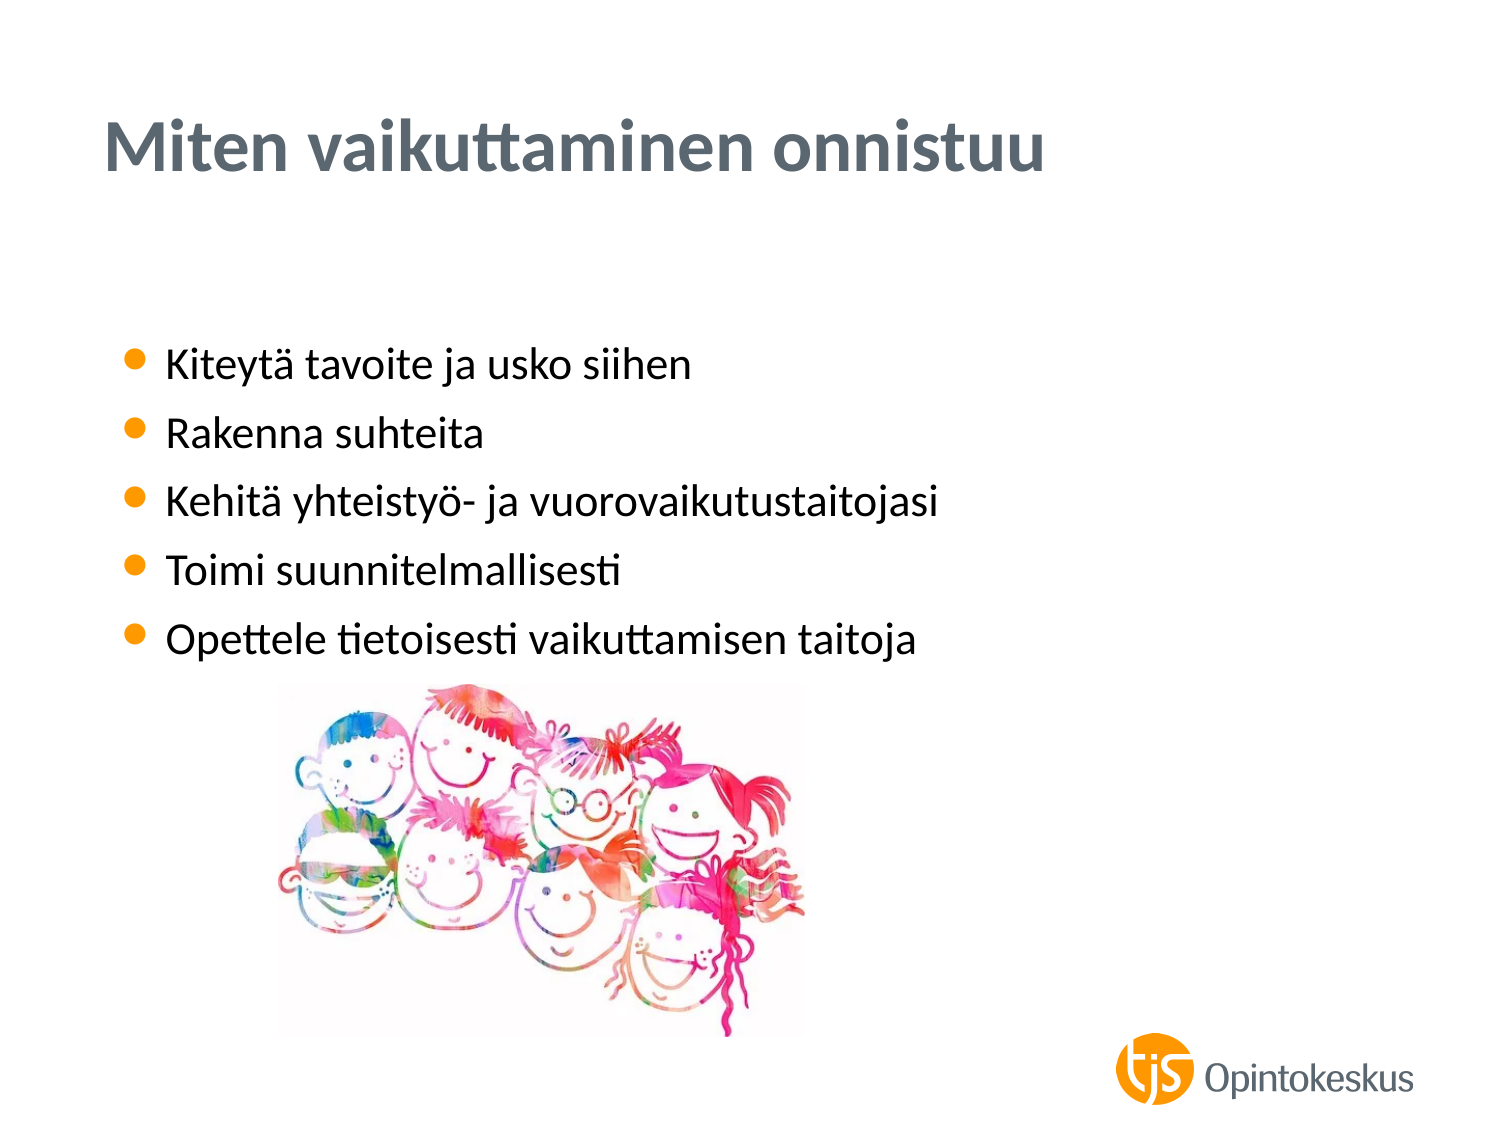

Miten vaikuttaminen onnistuu
# Kiteytä tavoite ja usko siihen
Rakenna suhteita
Kehitä yhteistyö- ja vuorovaikutustaitojasi
Toimi suunnitelmallisesti
Opettele tietoisesti vaikuttamisen taitoja